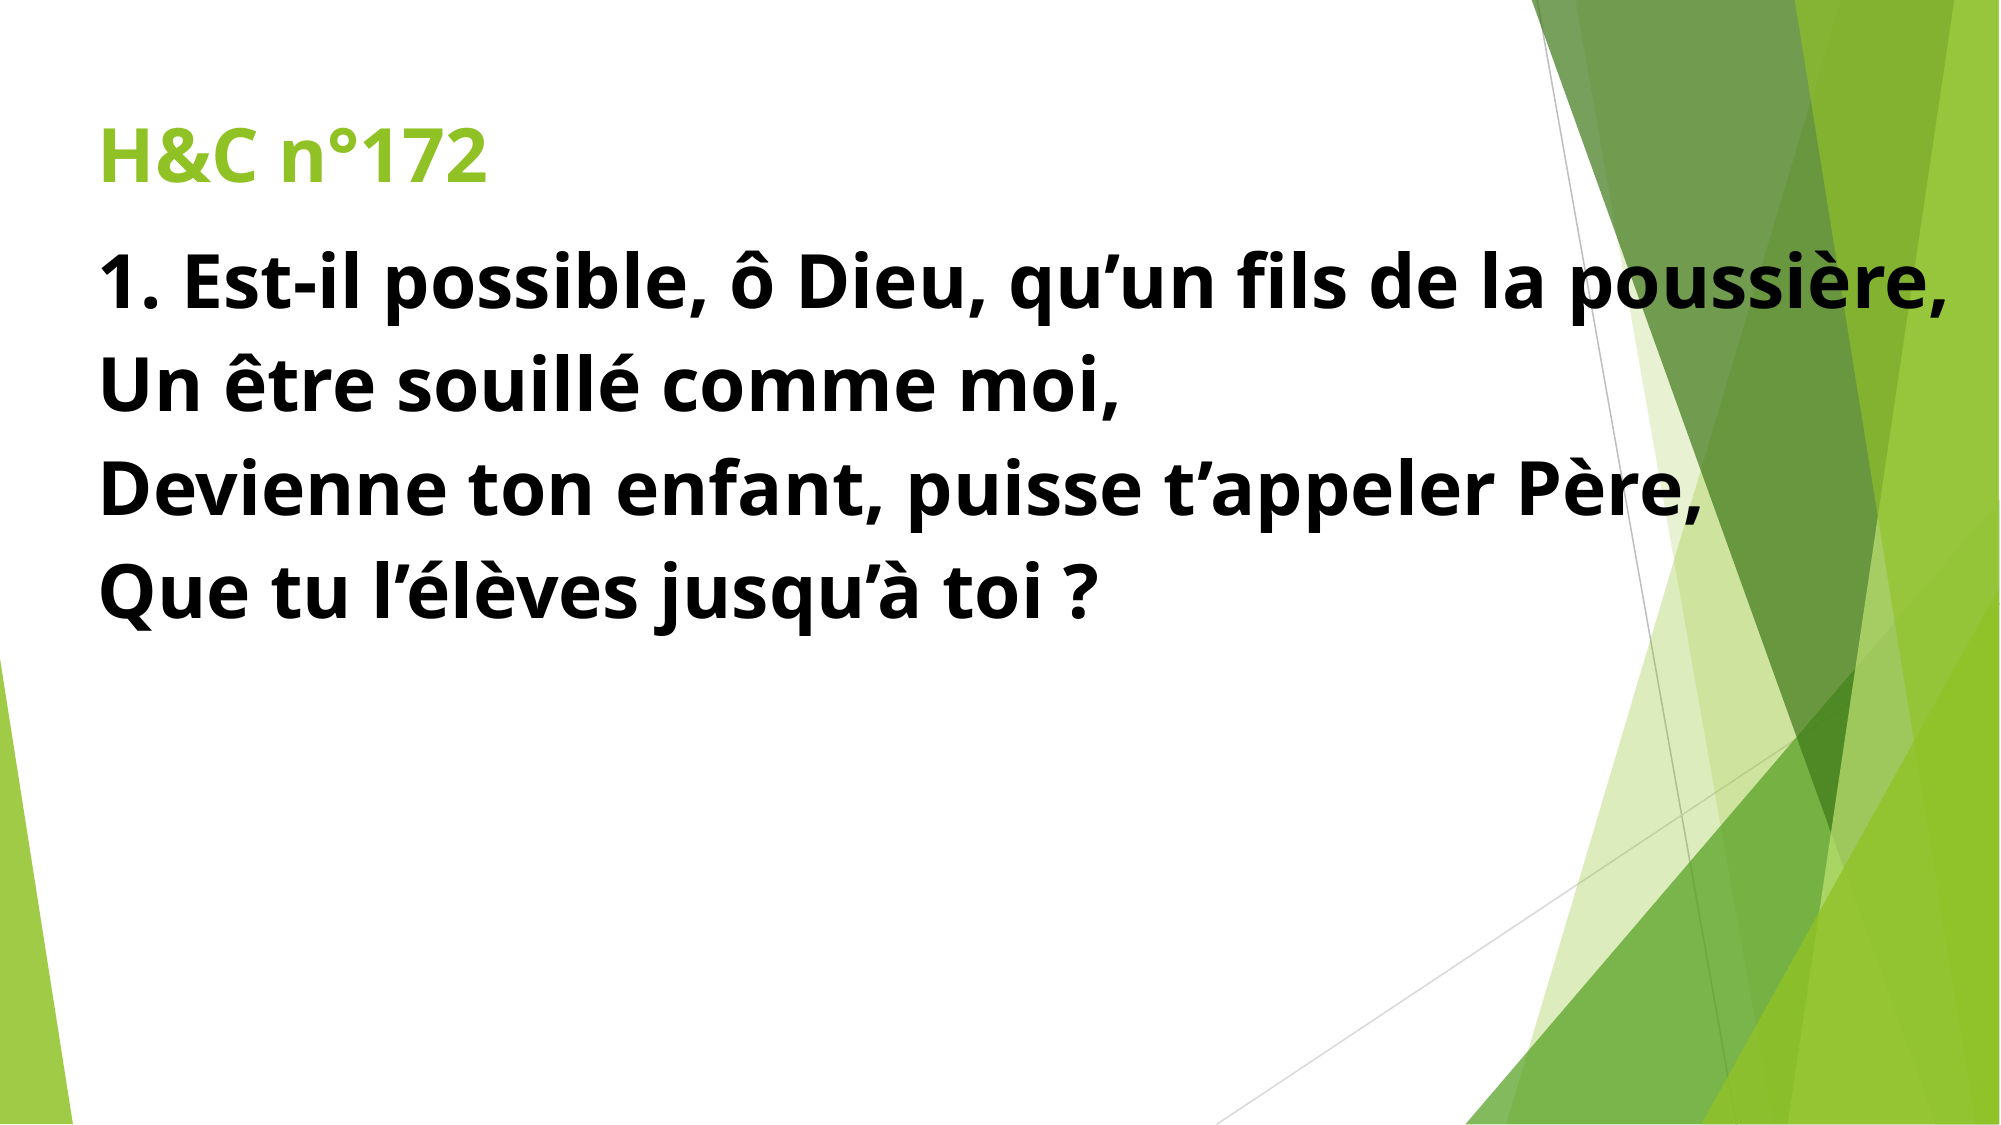

H&C n°172
1. Est-il possible, ô Dieu, qu’un fils de la poussière,
Un être souillé comme moi,
Devienne ton enfant, puisse t’appeler Père,
Que tu l’élèves jusqu’à toi ?